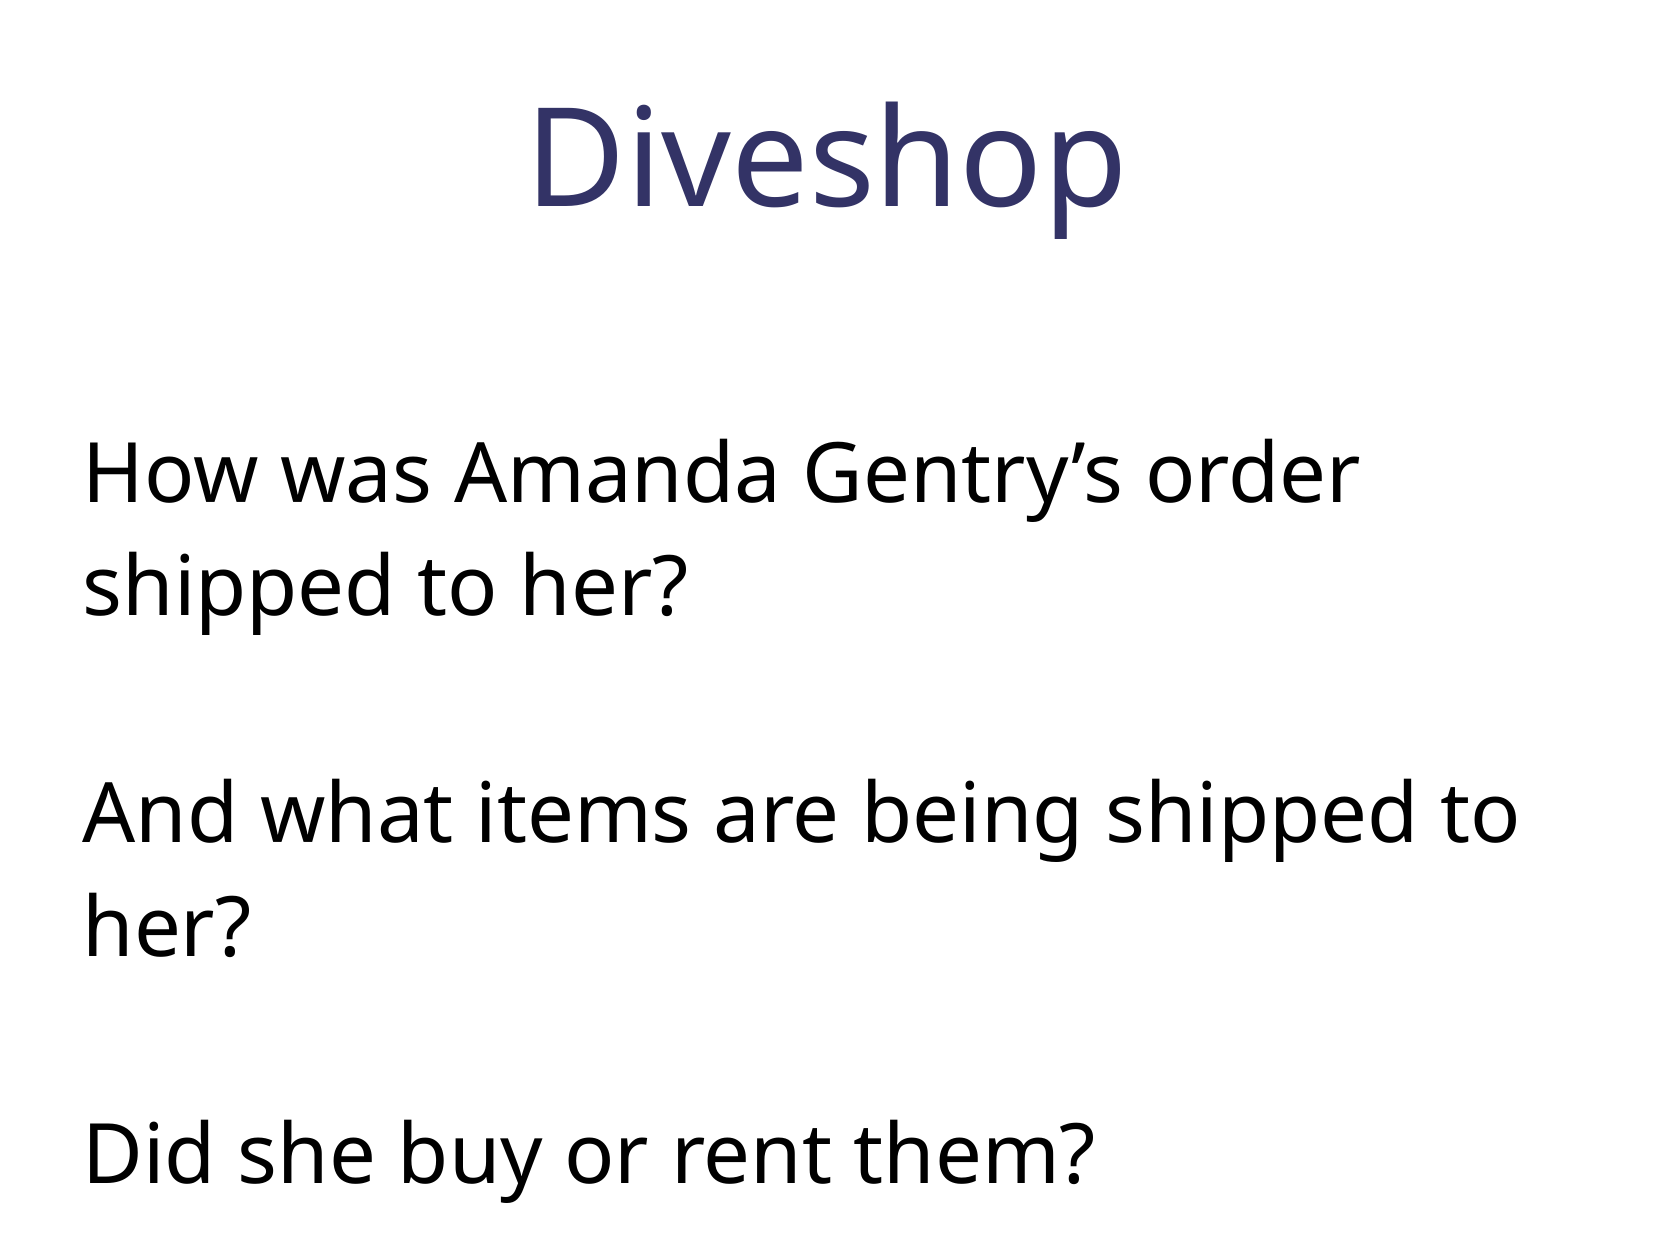

# Diveshop
How was Amanda Gentry’s order shipped to her?
And what items are being shipped to her?
Did she buy or rent them?